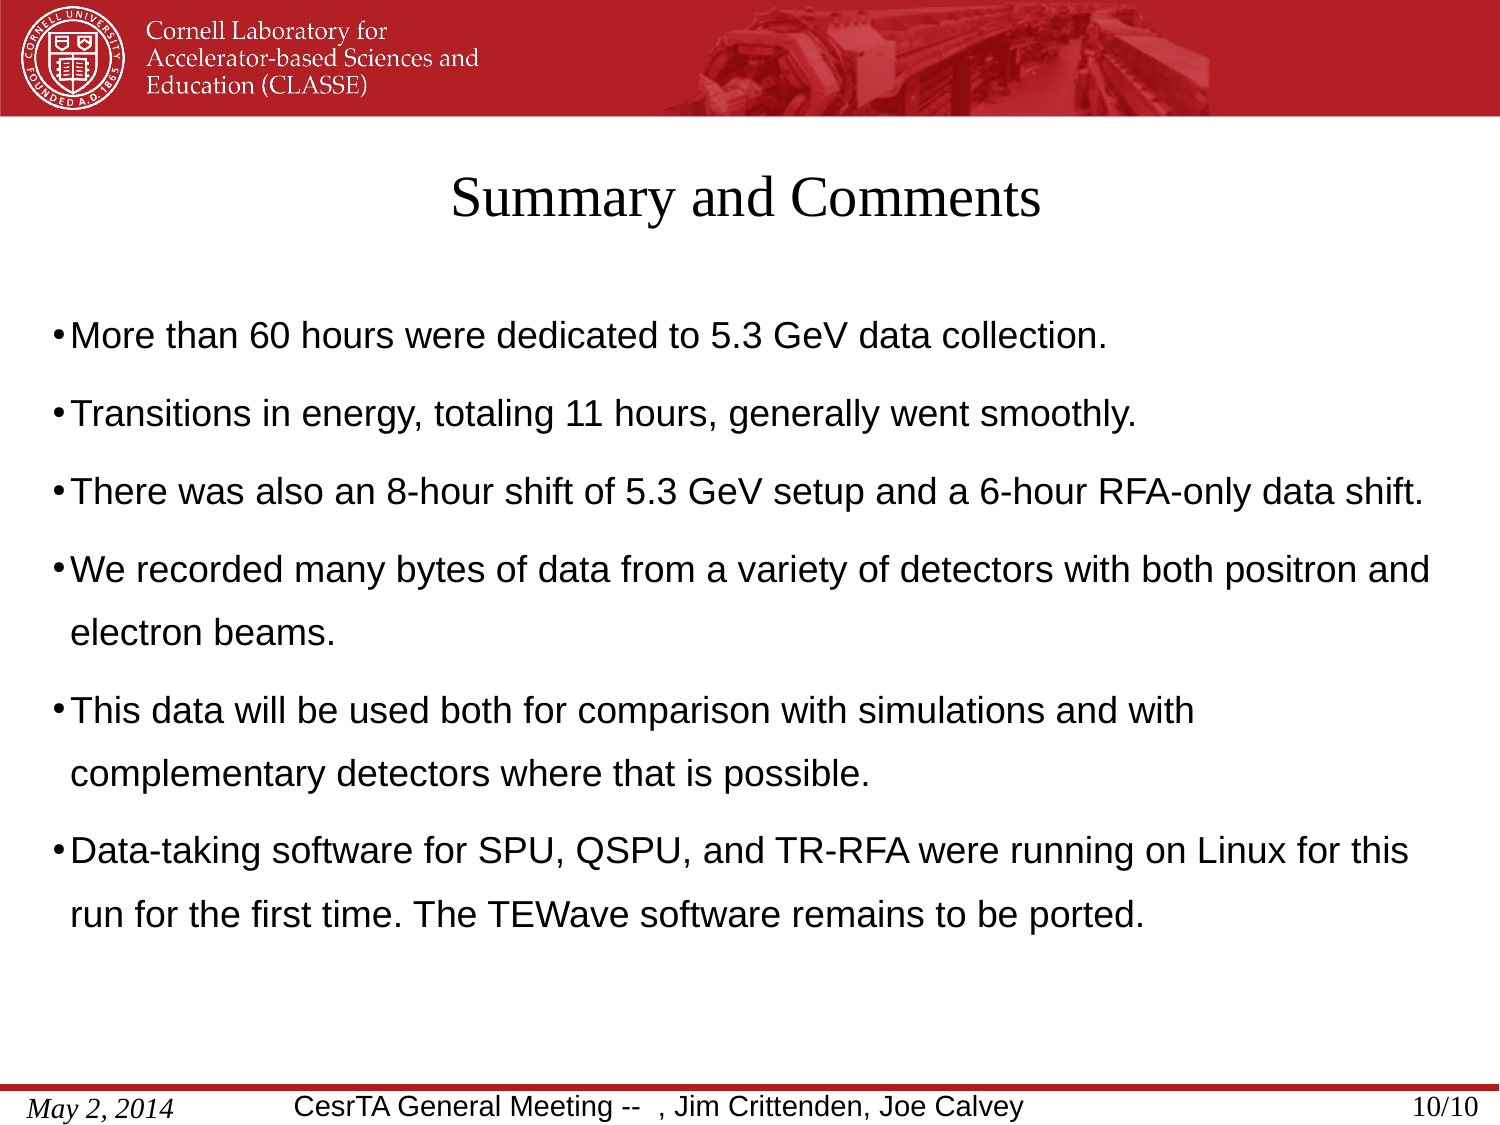

#
Summary and Comments
More than 60 hours were dedicated to 5.3 GeV data collection.
Transitions in energy, totaling 11 hours, generally went smoothly.
There was also an 8-hour shift of 5.3 GeV setup and a 6-hour RFA-only data shift.
We recorded many bytes of data from a variety of detectors with both positron and electron beams.
This data will be used both for comparison with simulations and with complementary detectors where that is possible.
Data-taking software for SPU, QSPU, and TR-RFA were running on Linux for this run for the first time. The TEWave software remains to be ported.